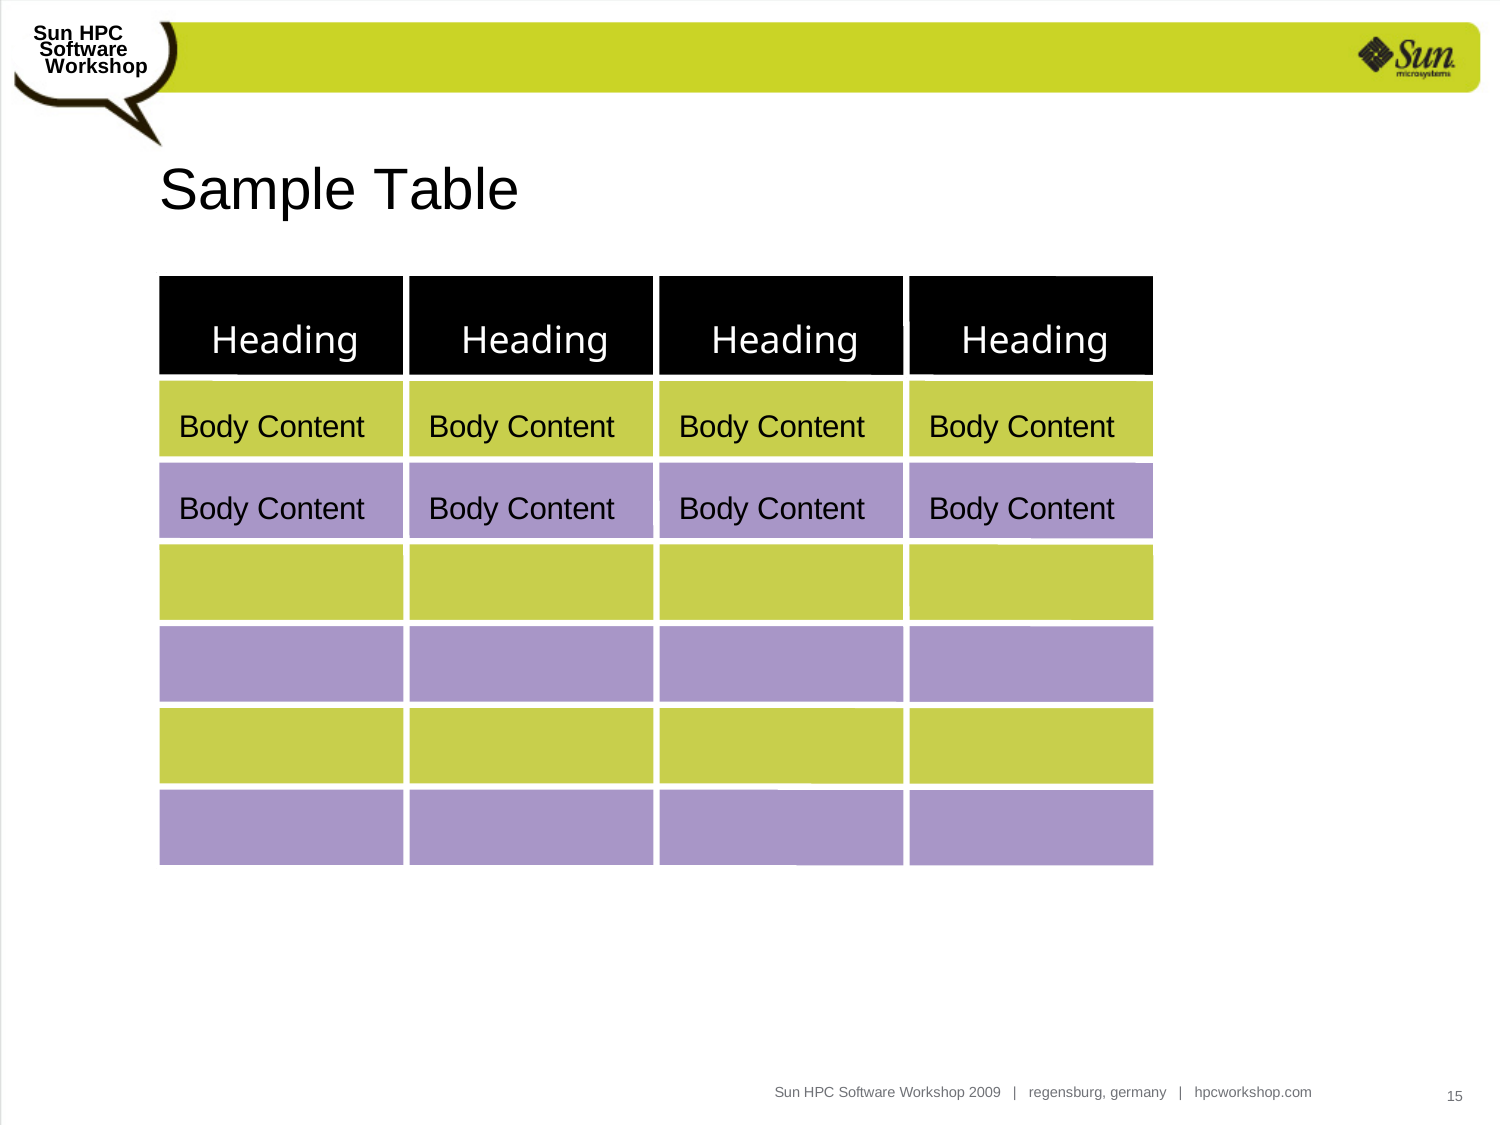

# Sample Table
Heading
Heading
Heading
Heading
Body Content
Body Content
Body Content
Body Content
Body Content
Body Content
Body Content
Body Content